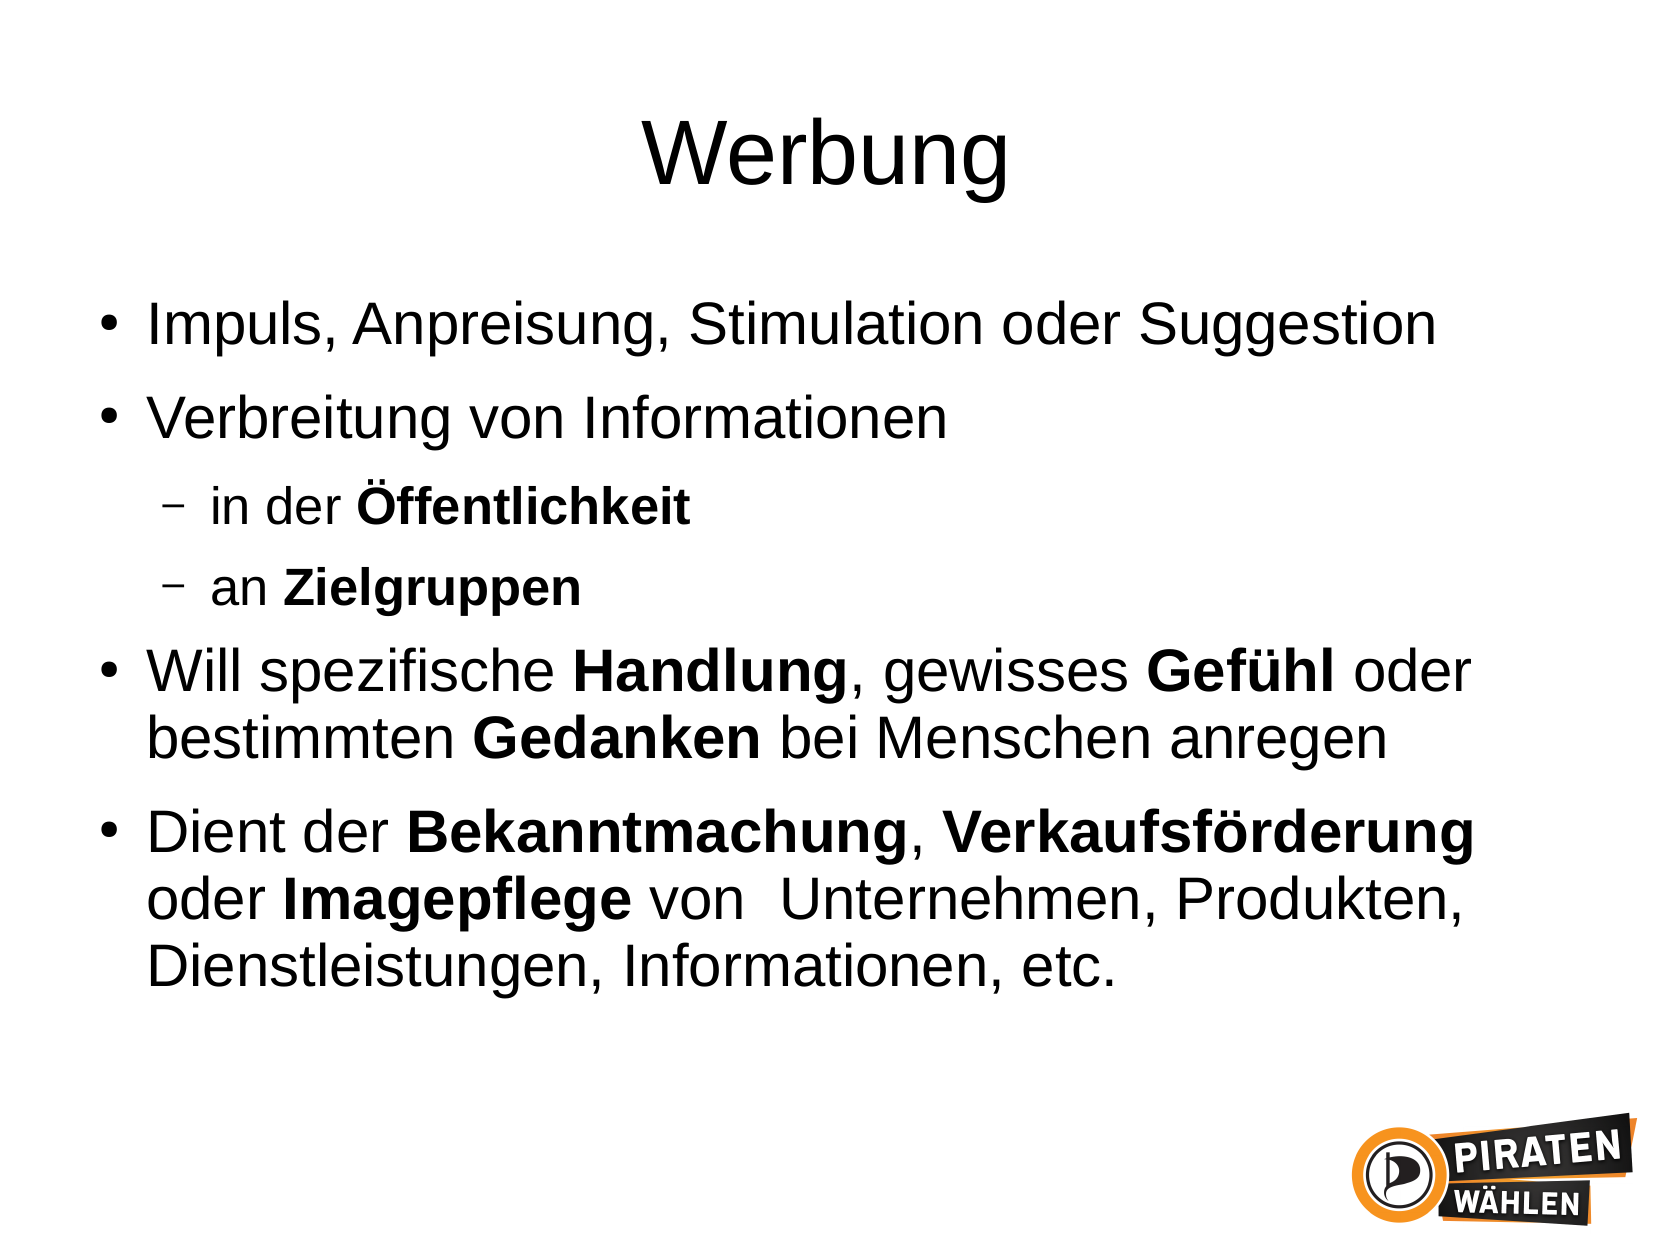

# Werbung
Impuls, Anpreisung, Stimulation oder Suggestion
Verbreitung von Informationen
in der Öffentlichkeit
an Zielgruppen
Will spezifische Handlung, gewisses Gefühl oder bestimmten Gedanken bei Menschen anregen
Dient der Bekanntmachung, Verkaufsförderung oder Imagepflege von Unternehmen, Produkten, Dienstleistungen, Informationen, etc.